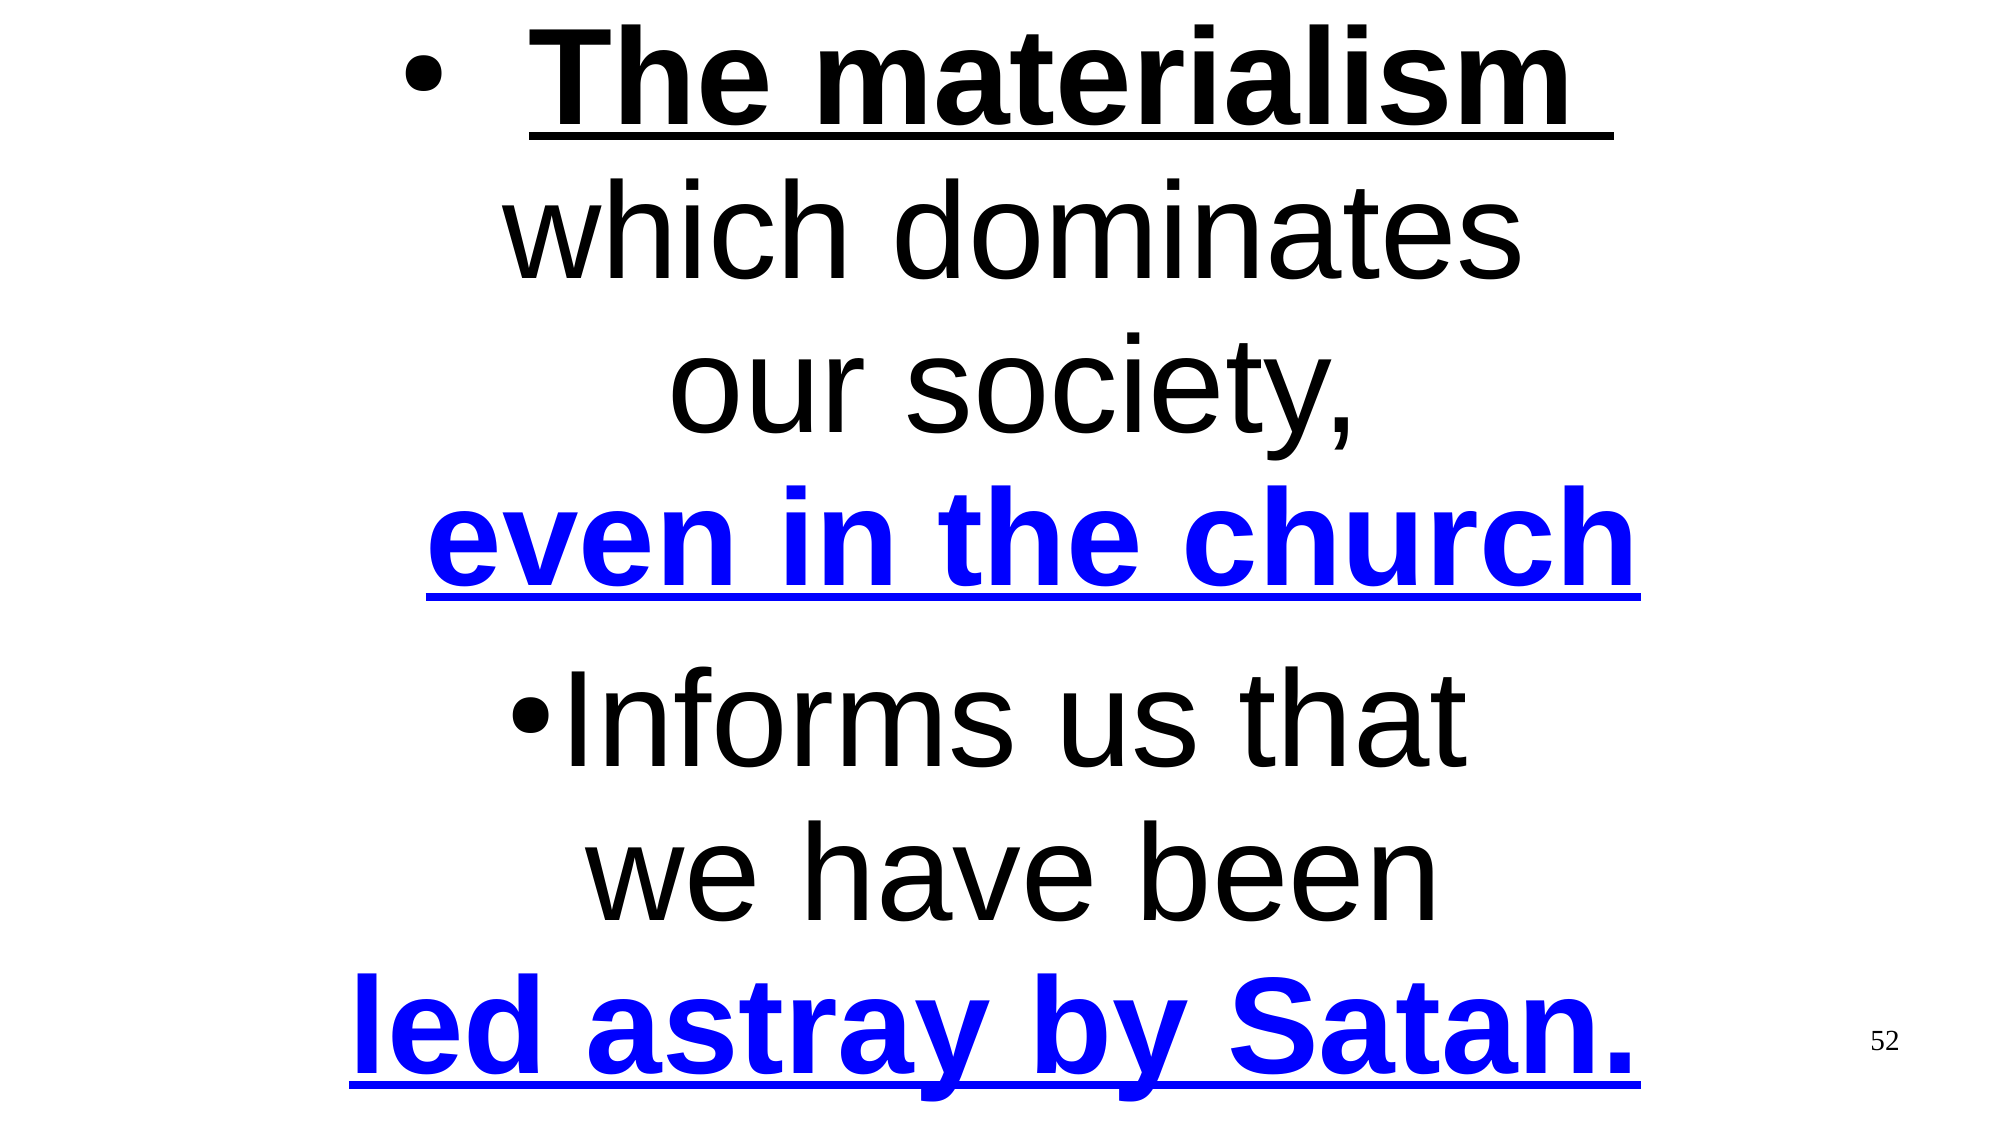

# The materialism which dominates our society, even in the church
Informs us that
we have been
led astray by Satan.
52